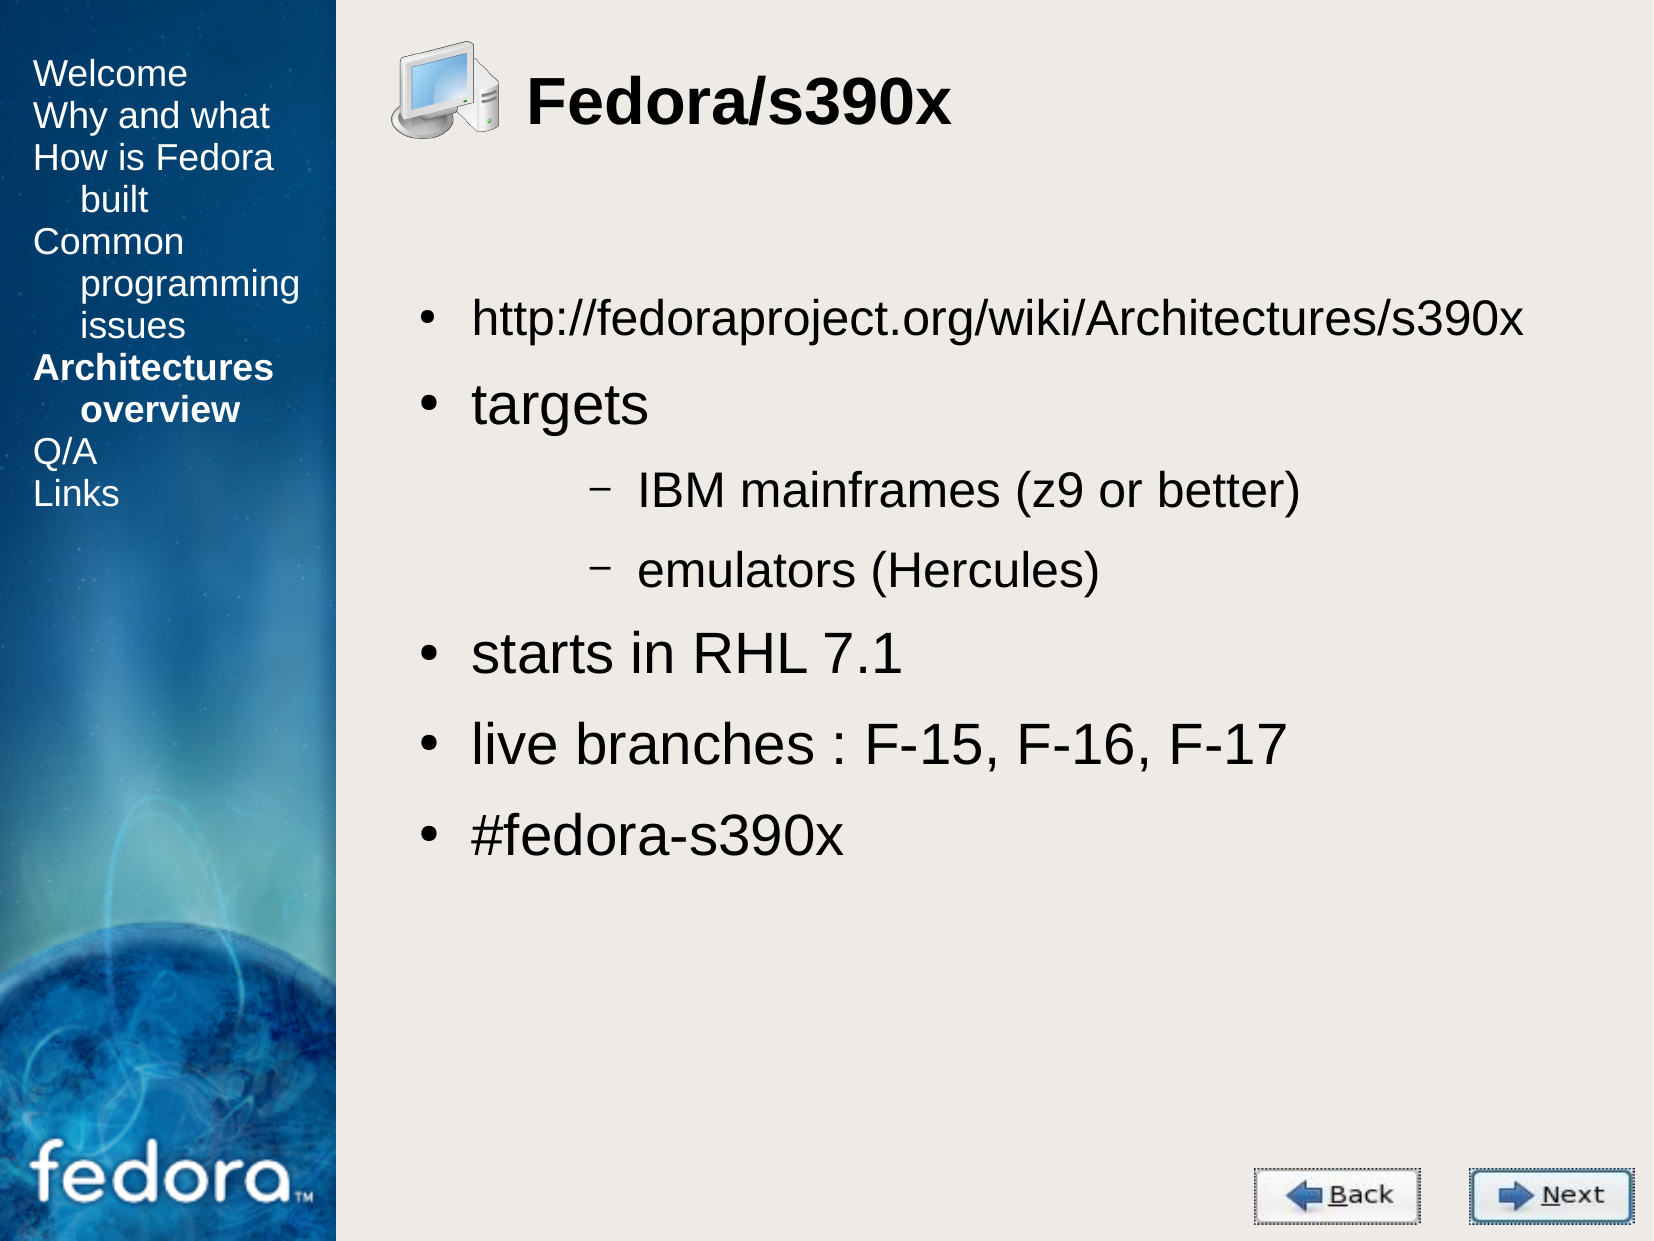

Welcome
Why and what
How is Fedora built
Common programming issues
Architectures overview
Q/A
Links
# Agenda
Fedora/s390x
http://fedoraproject.org/wiki/Architectures/s390x
targets
IBM mainframes (z9 or better)
emulators (Hercules)
starts in RHL 7.1
live branches : F-15, F-16, F-17
#fedora-s390x